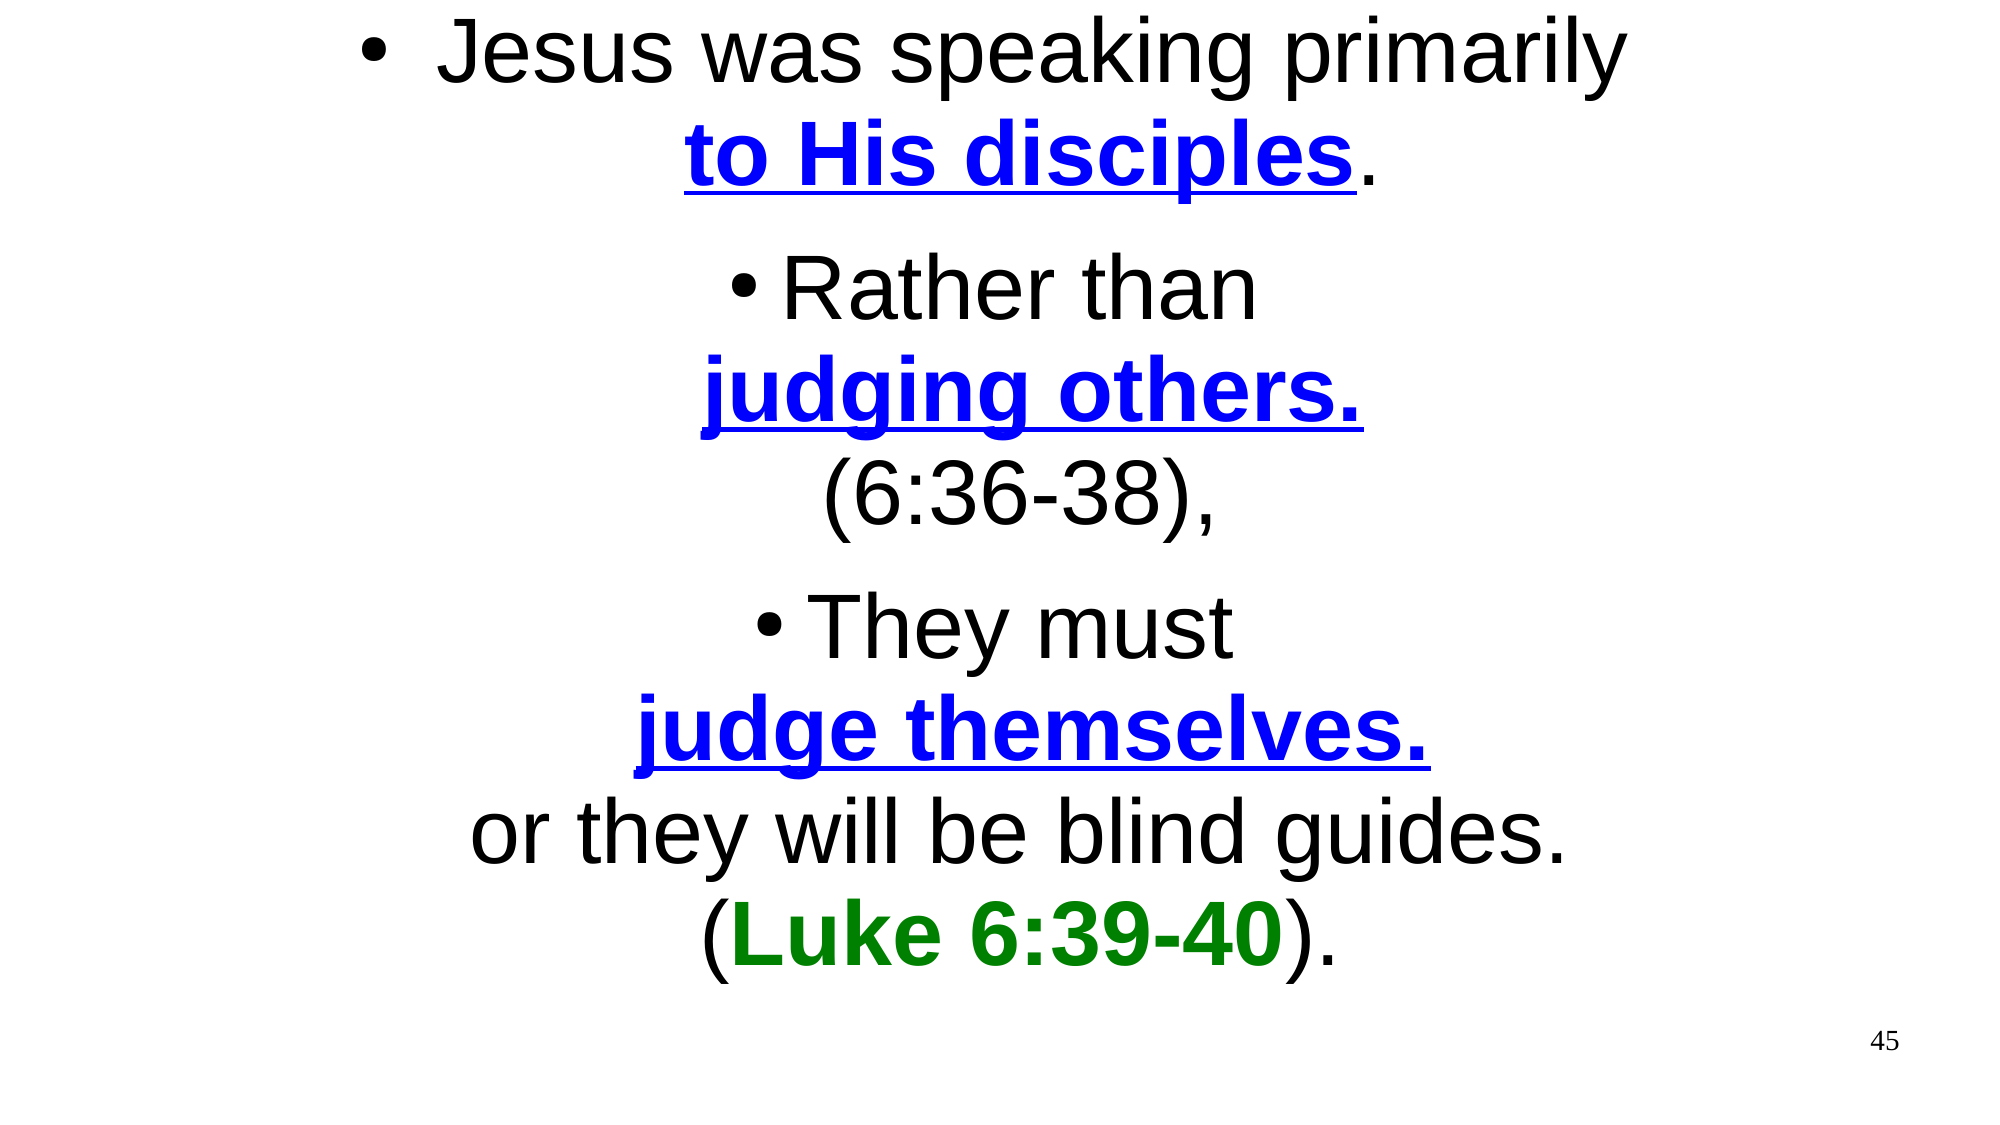

# Jesus was speaking primarily to His disciples.
Rather than
judging others.
(6:36-38),
They must
judge themselves.
or they will be blind guides.
(Luke 6:39-40).
45